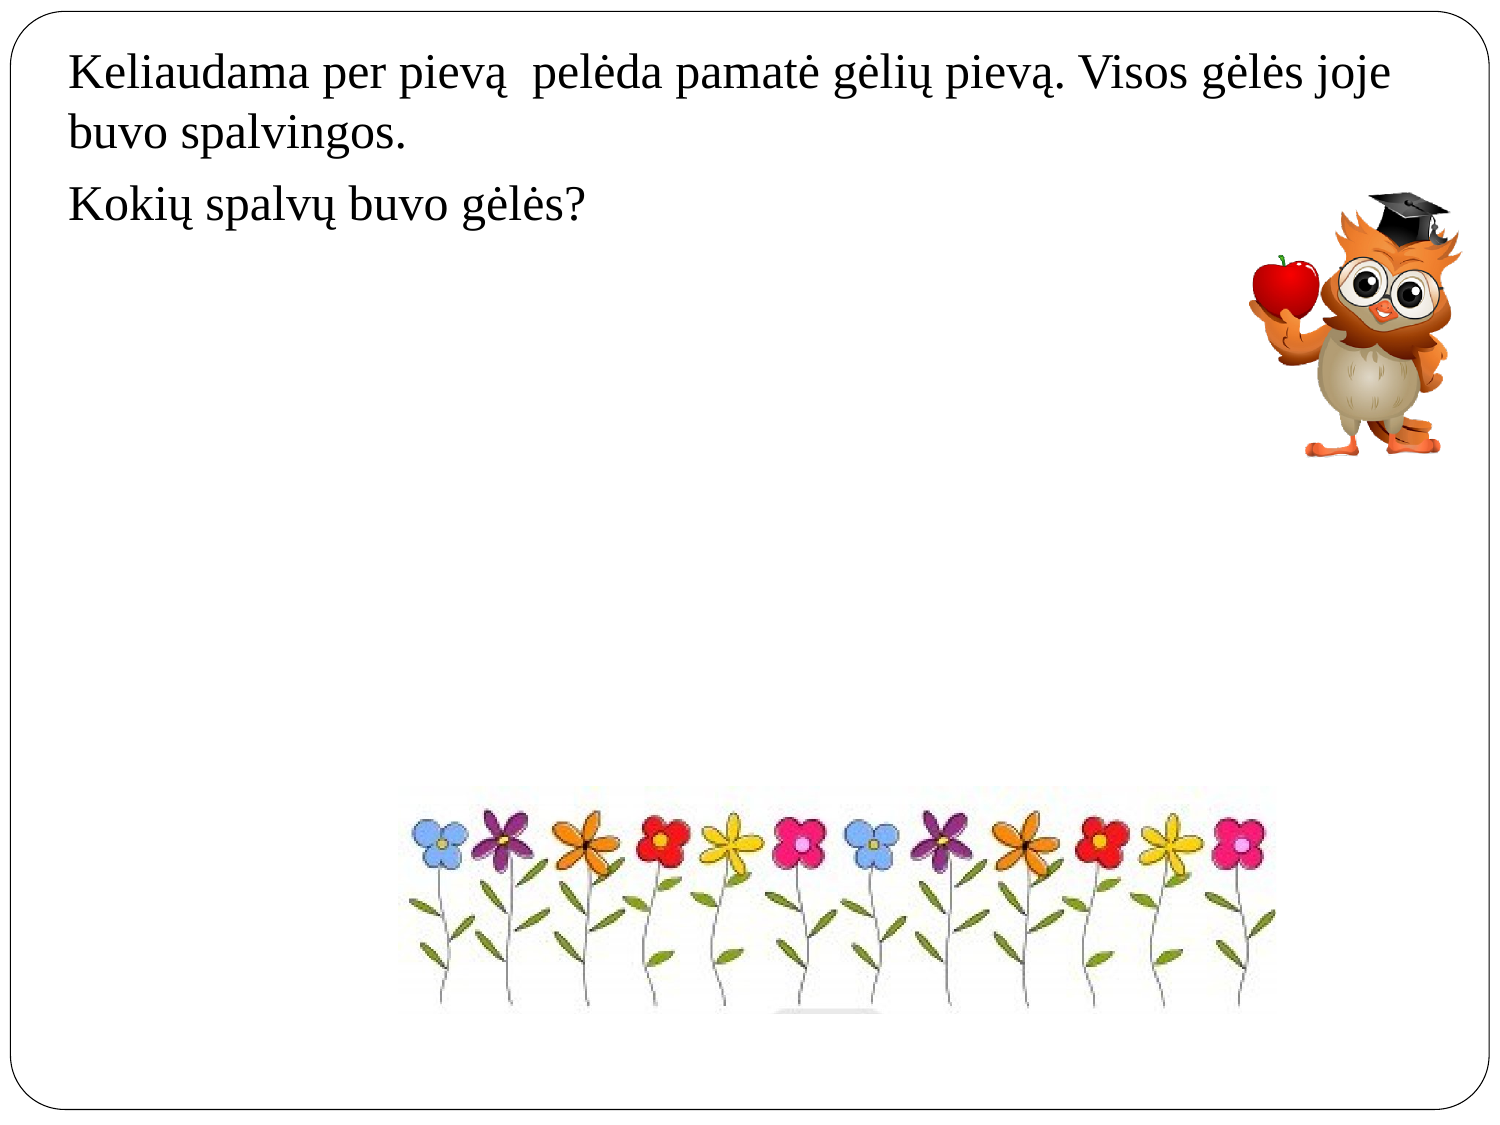

# Keliaudama per pievą pelėda pamatė gėlių pievą. Visos gėlės joje buvo spalvingos.
Kokių spalvų buvo gėlės?